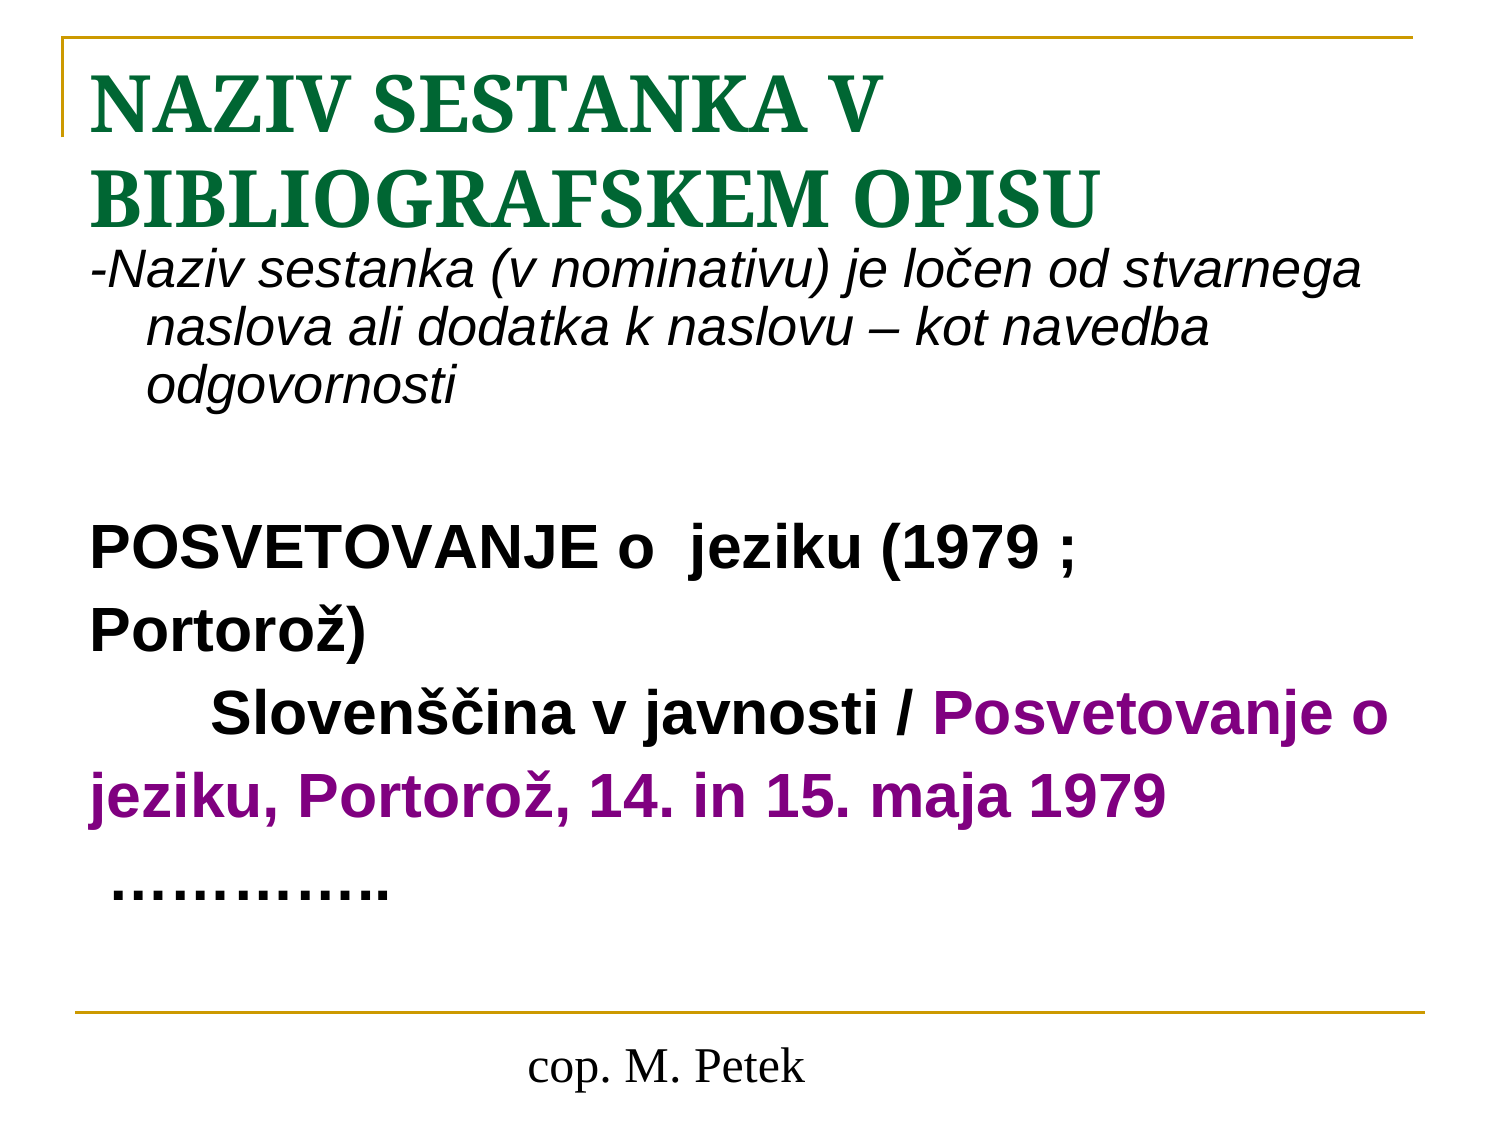

# NAZIV SESTANKA V BIBLIOGRAFSKEM OPISU
-Naziv sestanka (v nominativu) je ločen od stvarnega naslova ali dodatka k naslovu – kot navedba odgovornosti
POSVETOVANJE o jeziku (1979 ;
Portorož)
 Slovenščina v javnosti / Posvetovanje o
jeziku, Portorož, 14. in 15. maja 1979
 …………..
cop. M. Petek